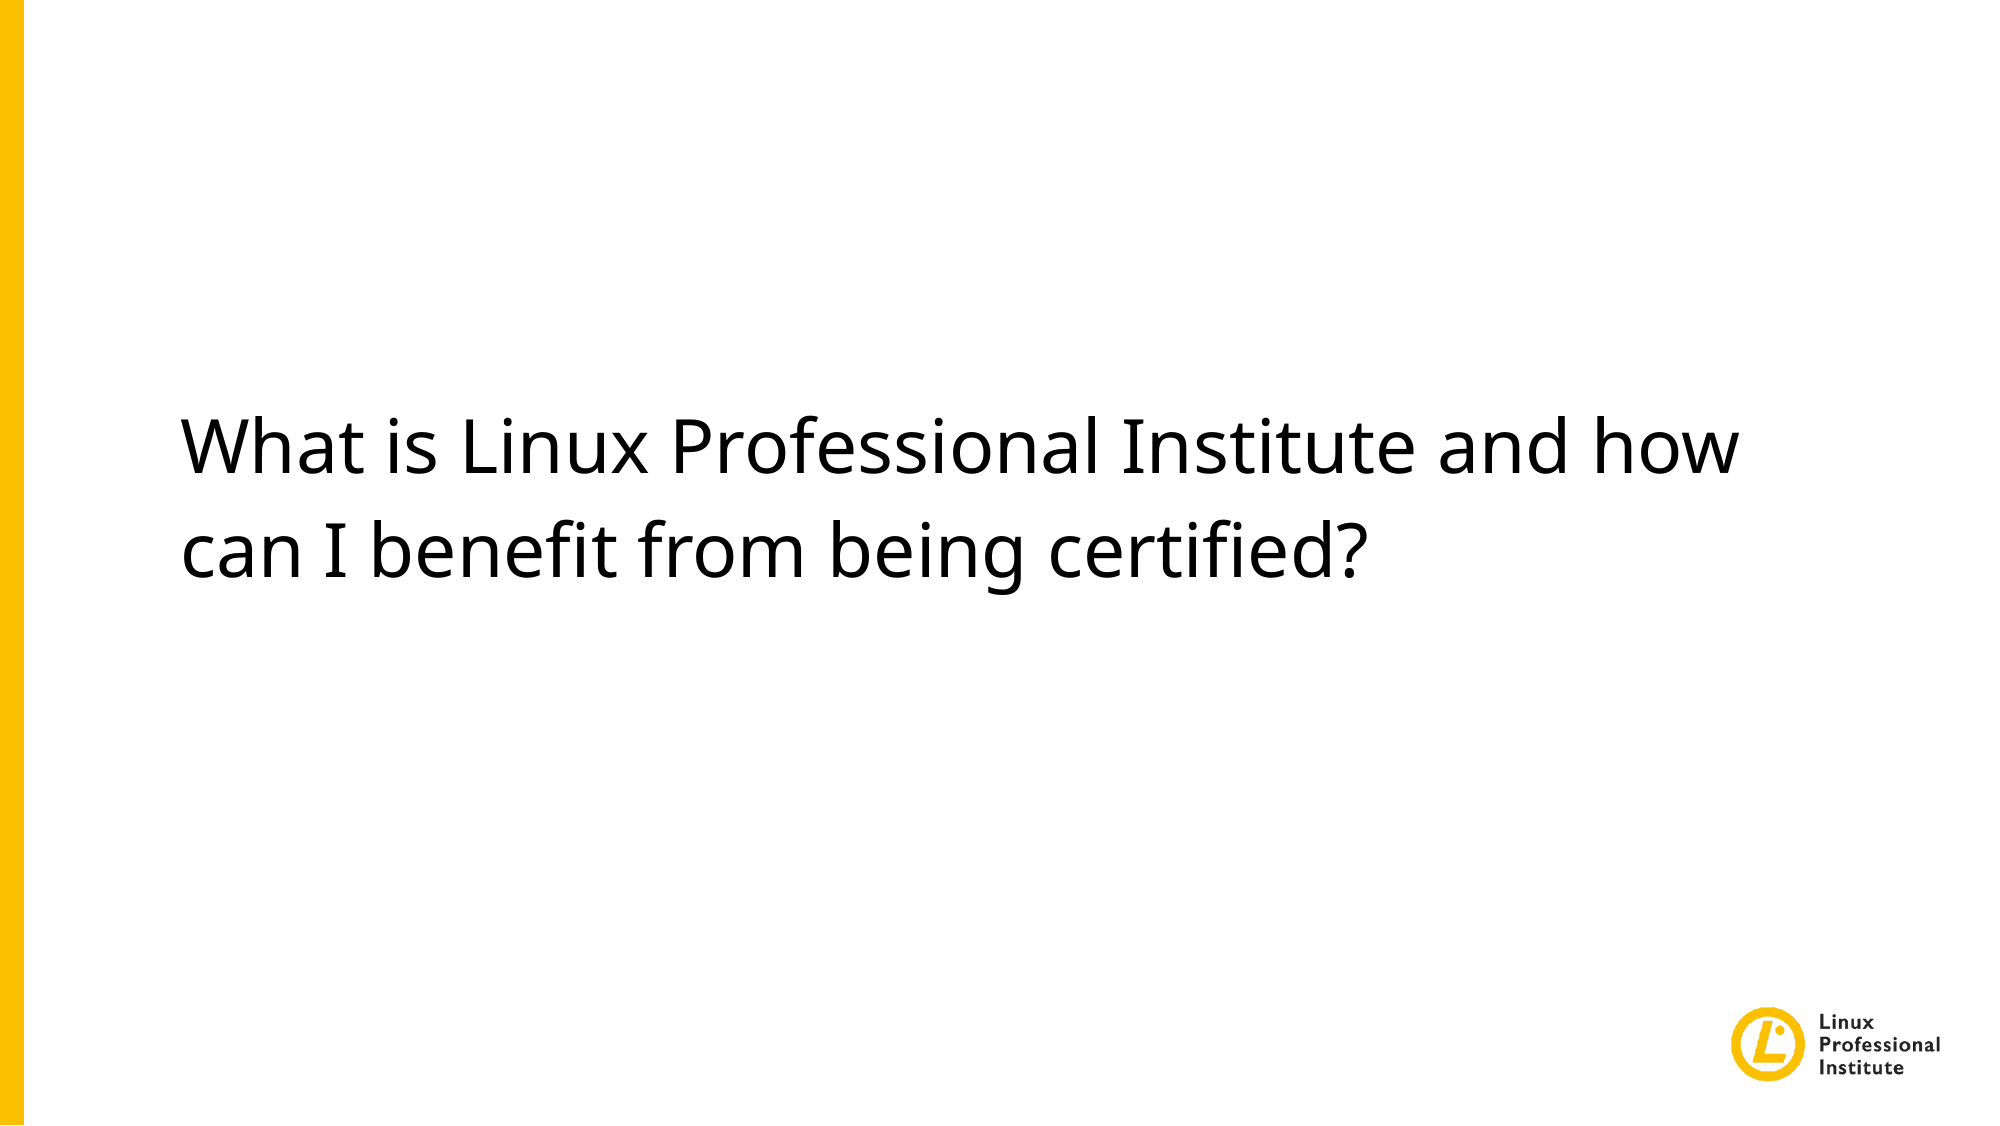

What is Linux Professional Institute and how can I benefit from being certified?